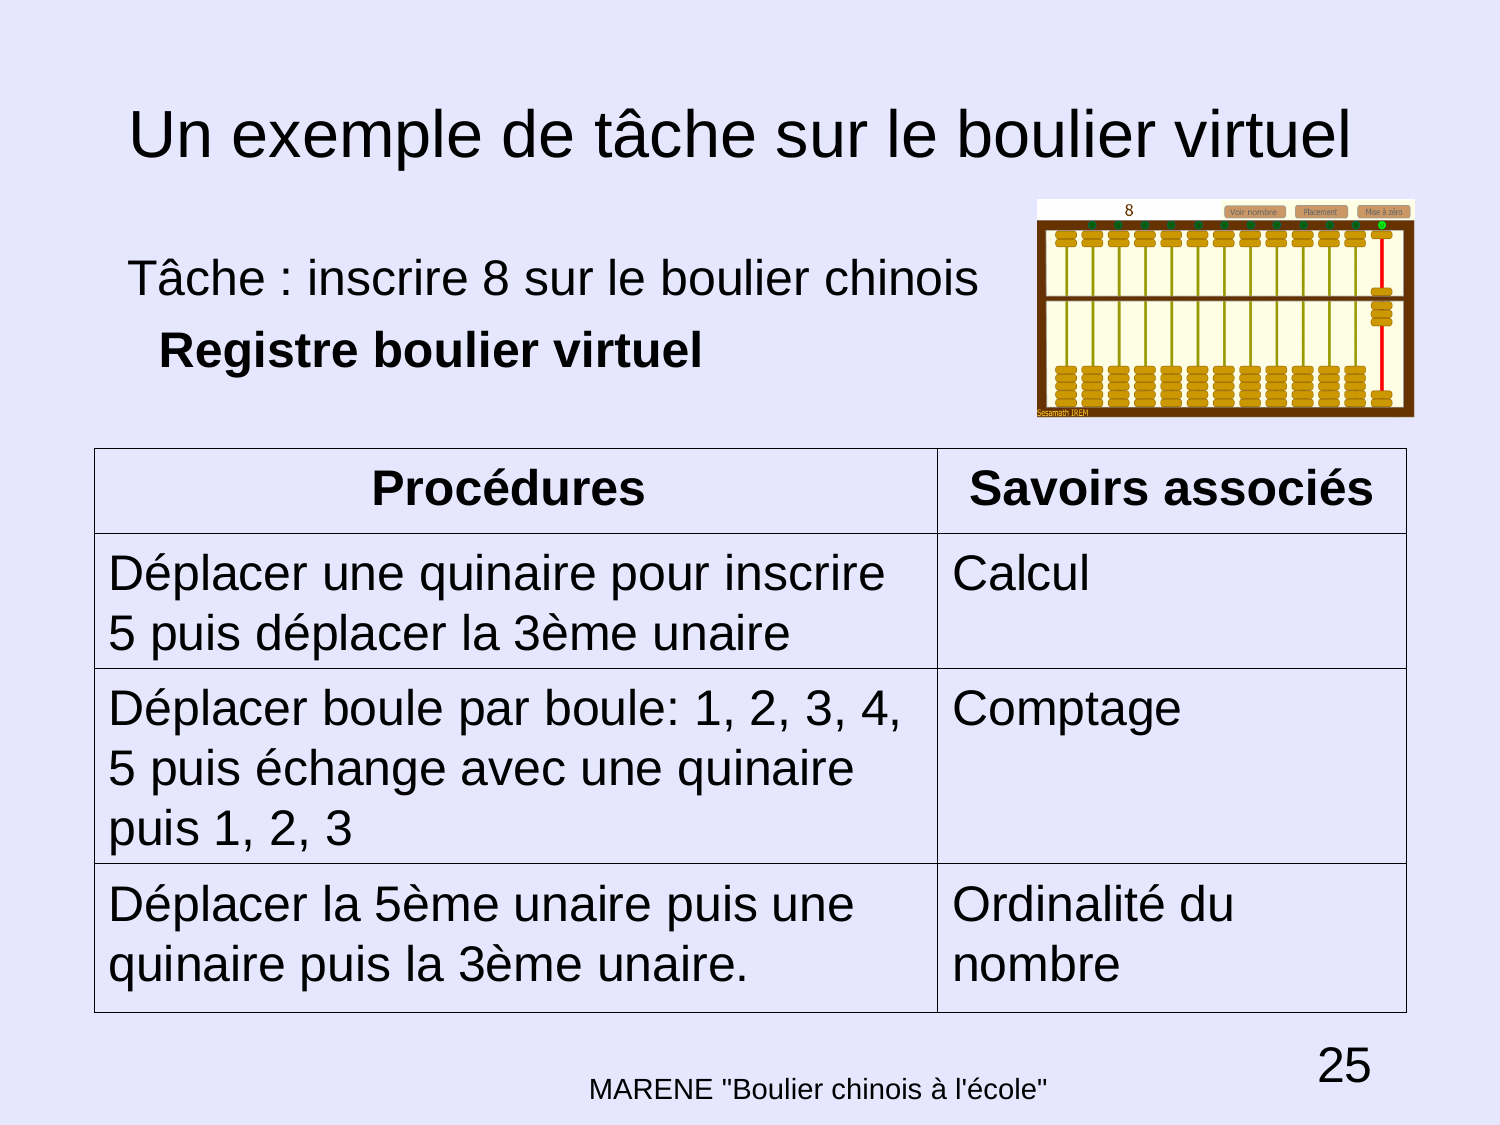

# Un exemple de tâche sur le boulier virtuel
Tâche : inscrire 8 sur le boulier chinois
 Registre boulier virtuel
| Procédures | Savoirs associés |
| --- | --- |
| Déplacer une quinaire pour inscrire 5 puis déplacer la 3ème unaire | Calcul |
| Déplacer boule par boule: 1, 2, 3, 4, 5 puis échange avec une quinaire puis 1, 2, 3 | Comptage |
| Déplacer la 5ème unaire puis une quinaire puis la 3ème unaire. | Ordinalité du nombre |
25